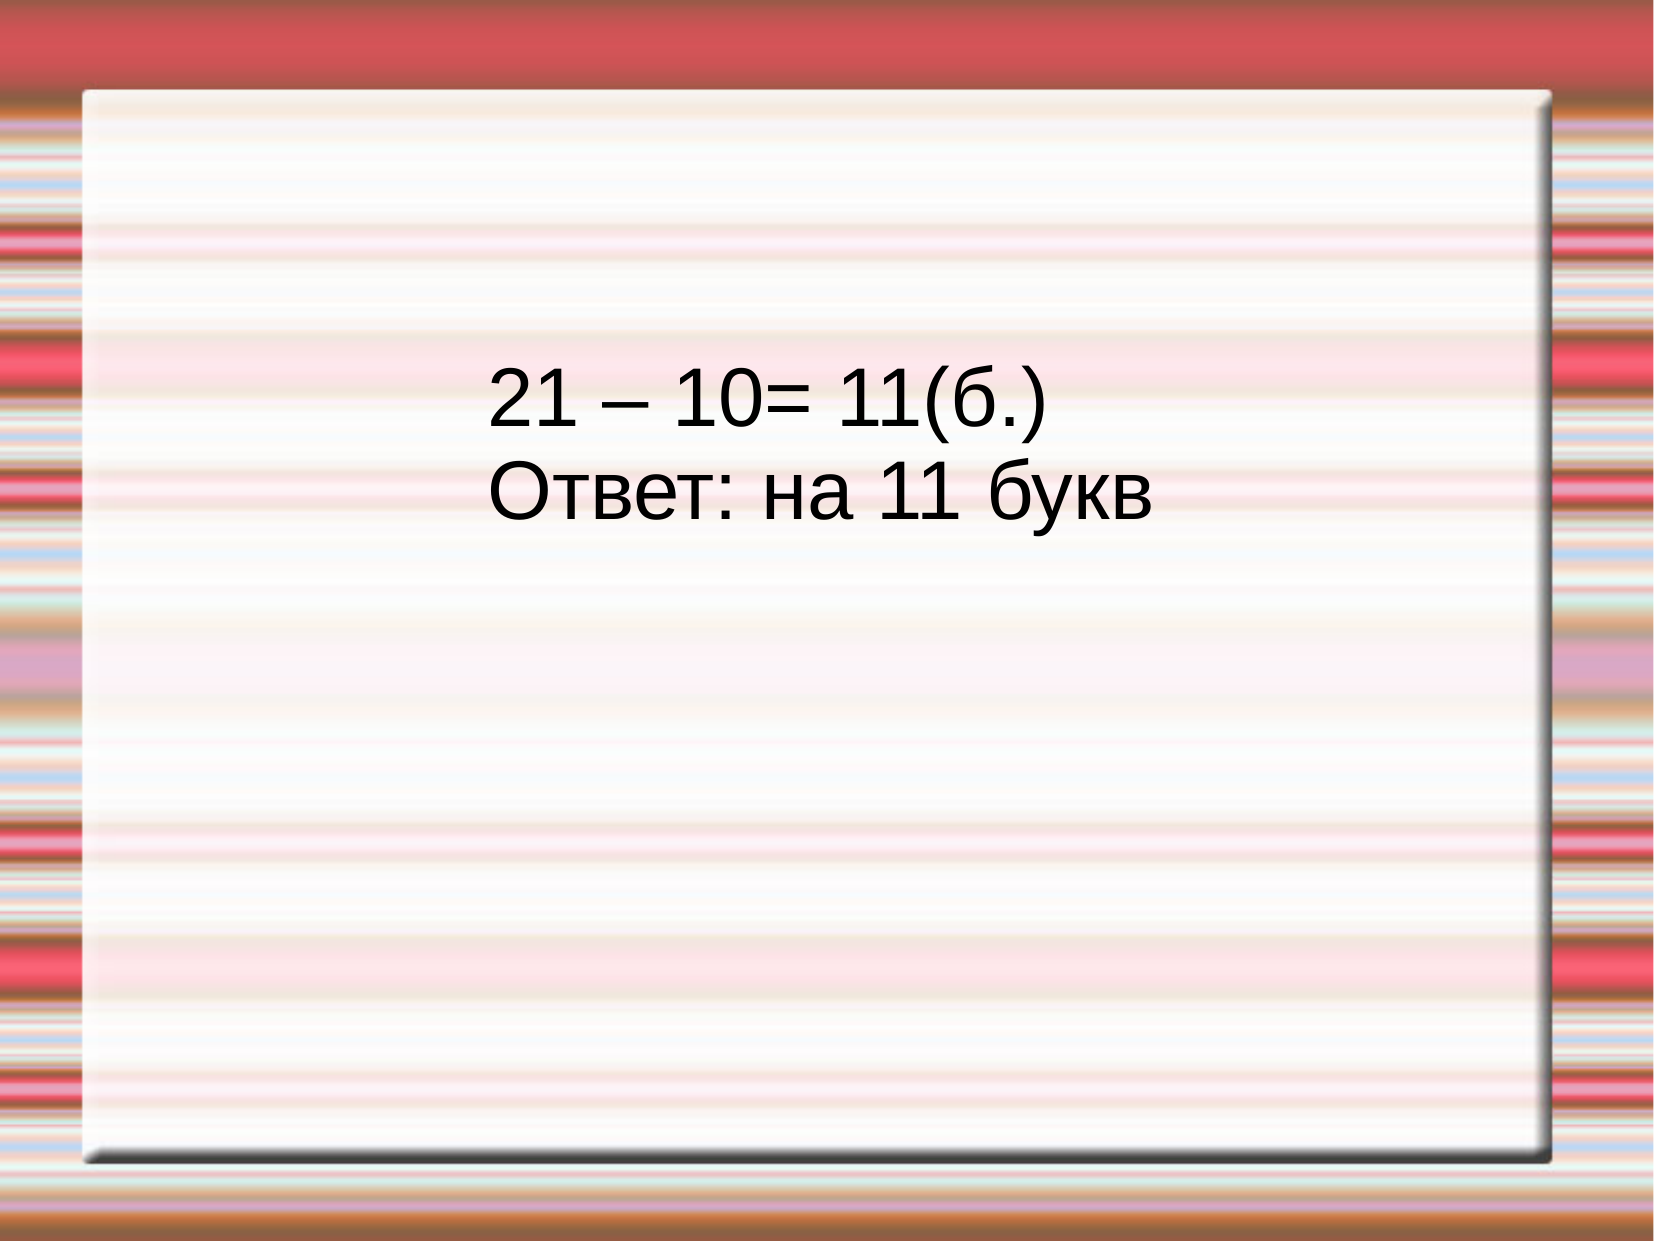

21 – 10= 11(б.)
Ответ: на 11 букв